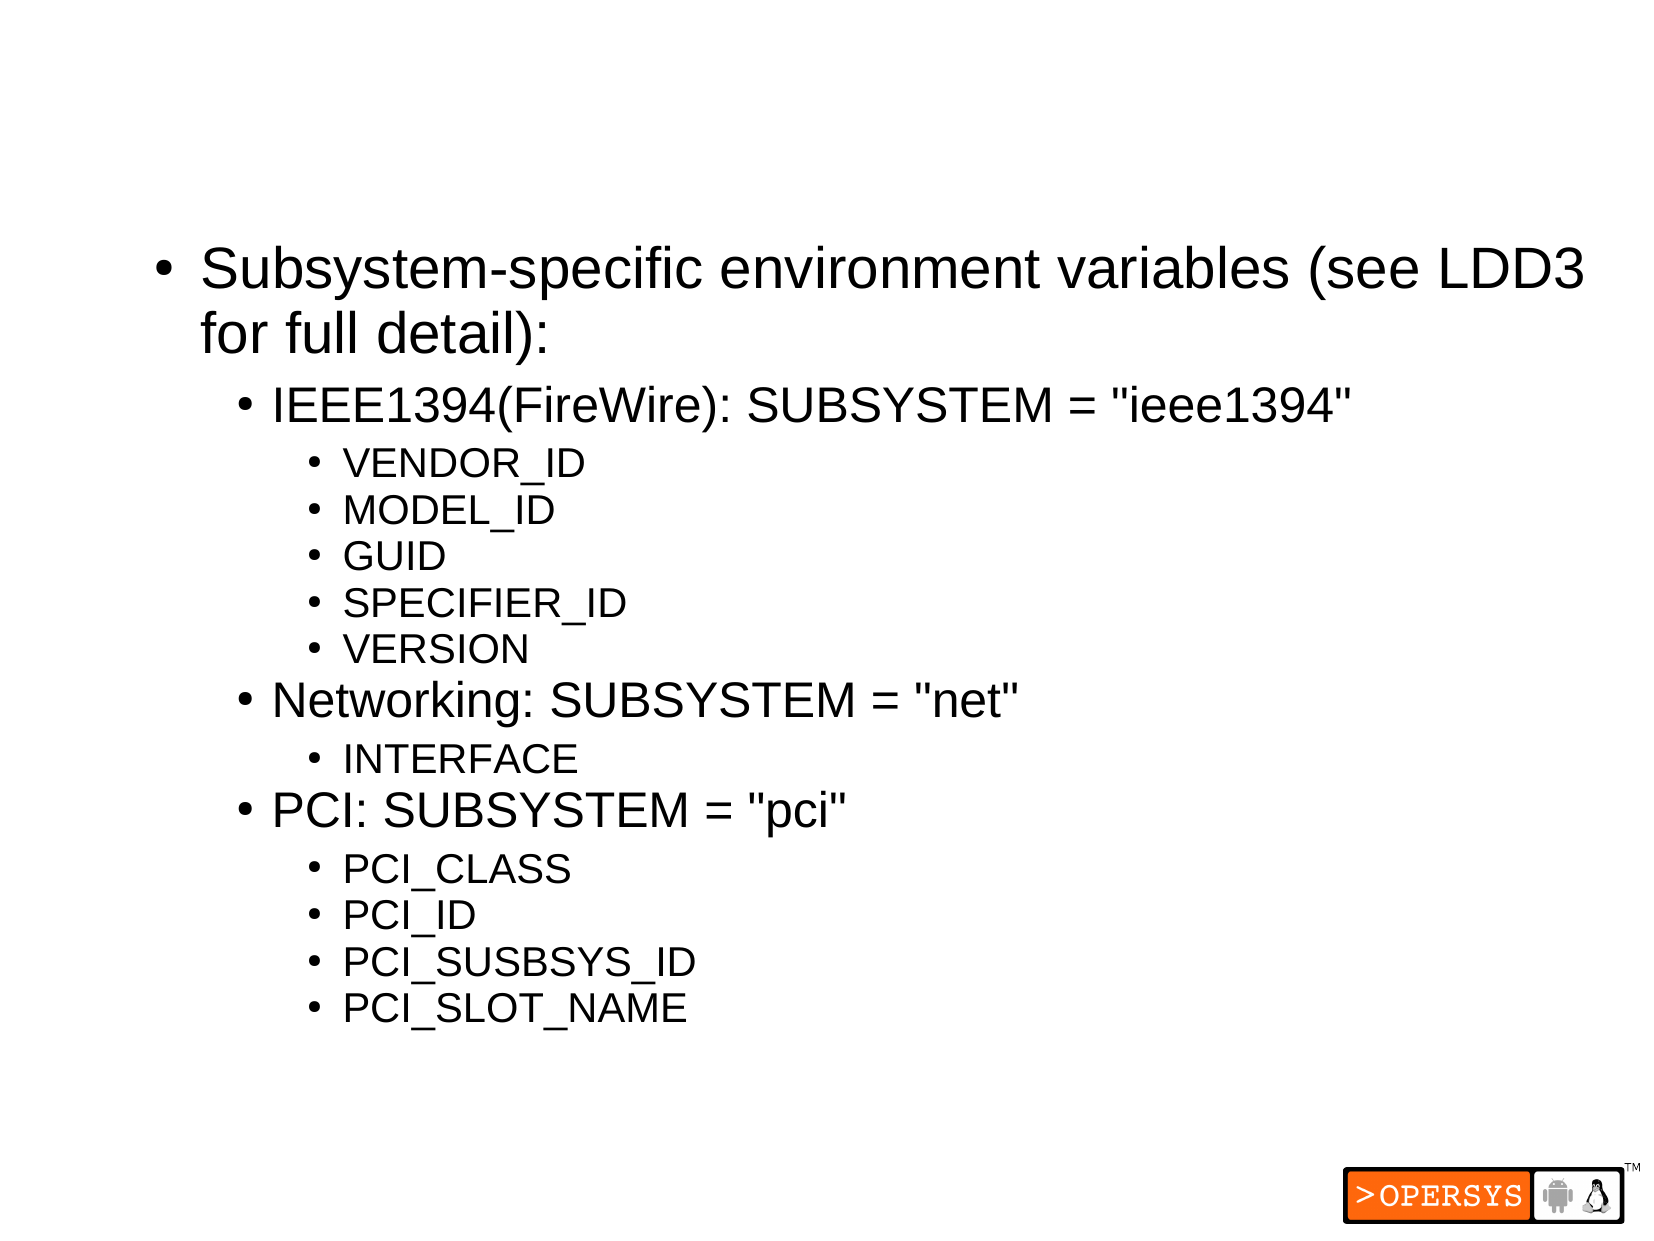

# Subsystem-specific environment variables (see LDD3 for full detail):
IEEE1394(FireWire): SUBSYSTEM = "ieee1394"
VENDOR_ID
MODEL_ID
GUID
SPECIFIER_ID
VERSION
Networking: SUBSYSTEM = "net"
INTERFACE
PCI: SUBSYSTEM = "pci"
PCI_CLASS
PCI_ID
PCI_SUSBSYS_ID
PCI_SLOT_NAME